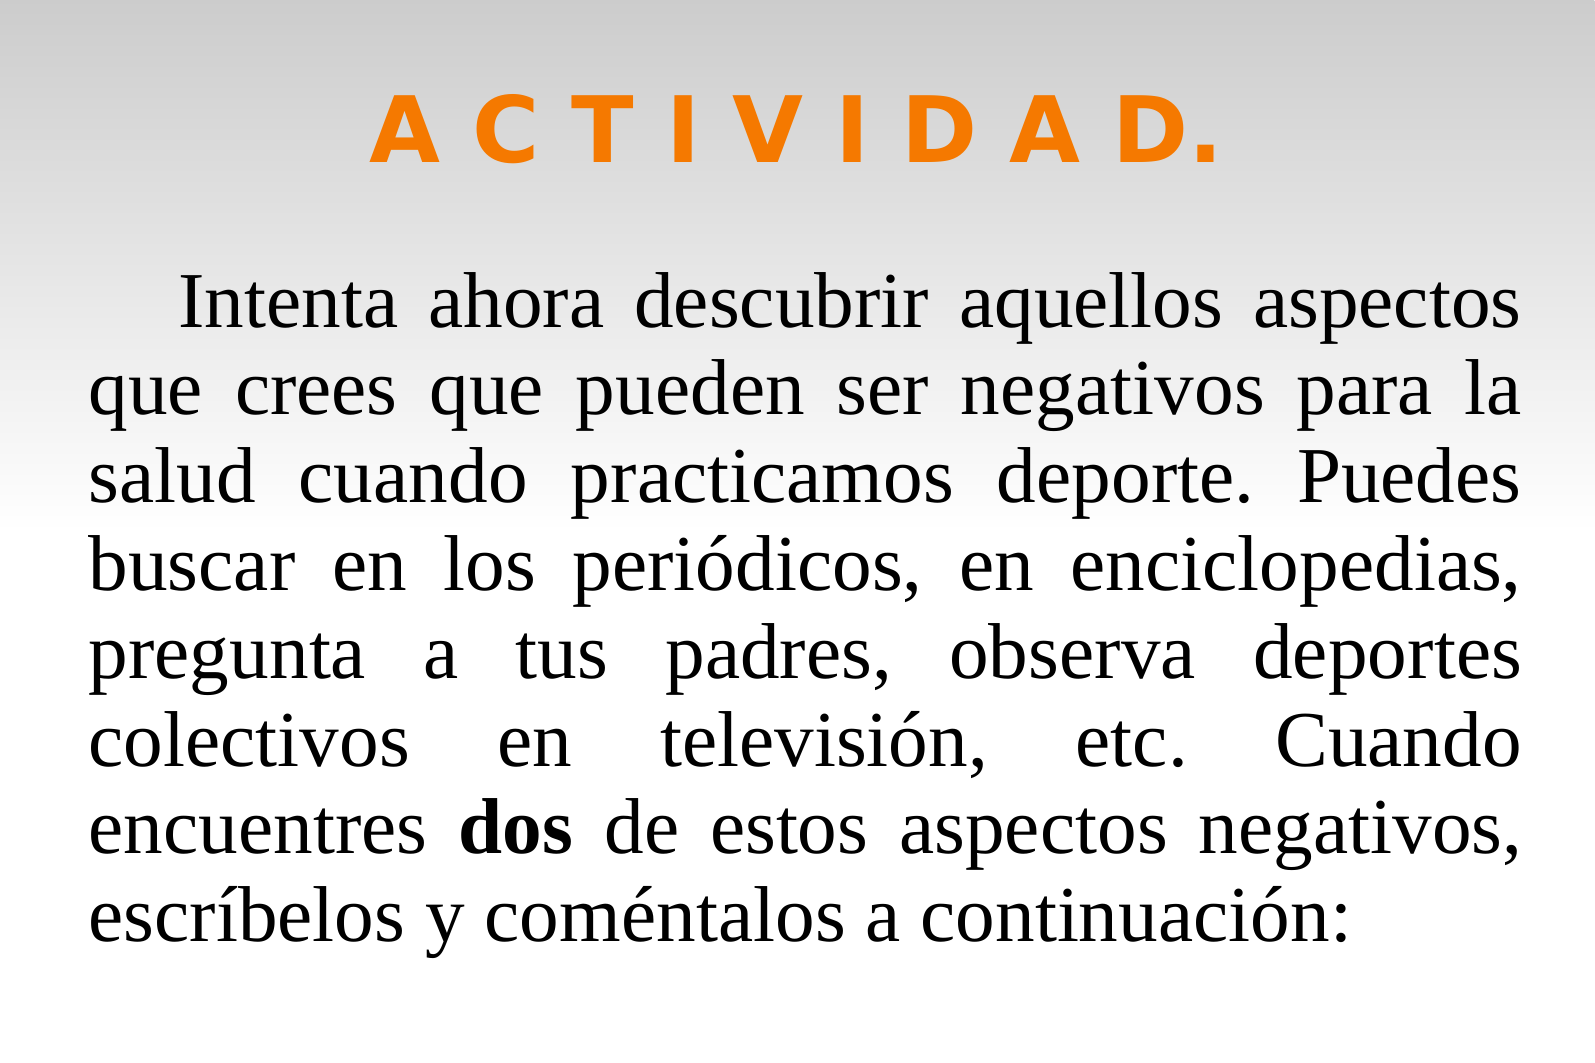

# A C T I V I D A D.
 Intenta ahora descubrir aquellos aspectos que crees que pueden ser negativos para la salud cuando practicamos deporte. Puedes buscar en los periódicos, en enciclopedias, pregunta a tus padres, observa deportes colectivos en televisión, etc. Cuando encuentres dos de estos aspectos negativos, escríbelos y coméntalos a continuación: